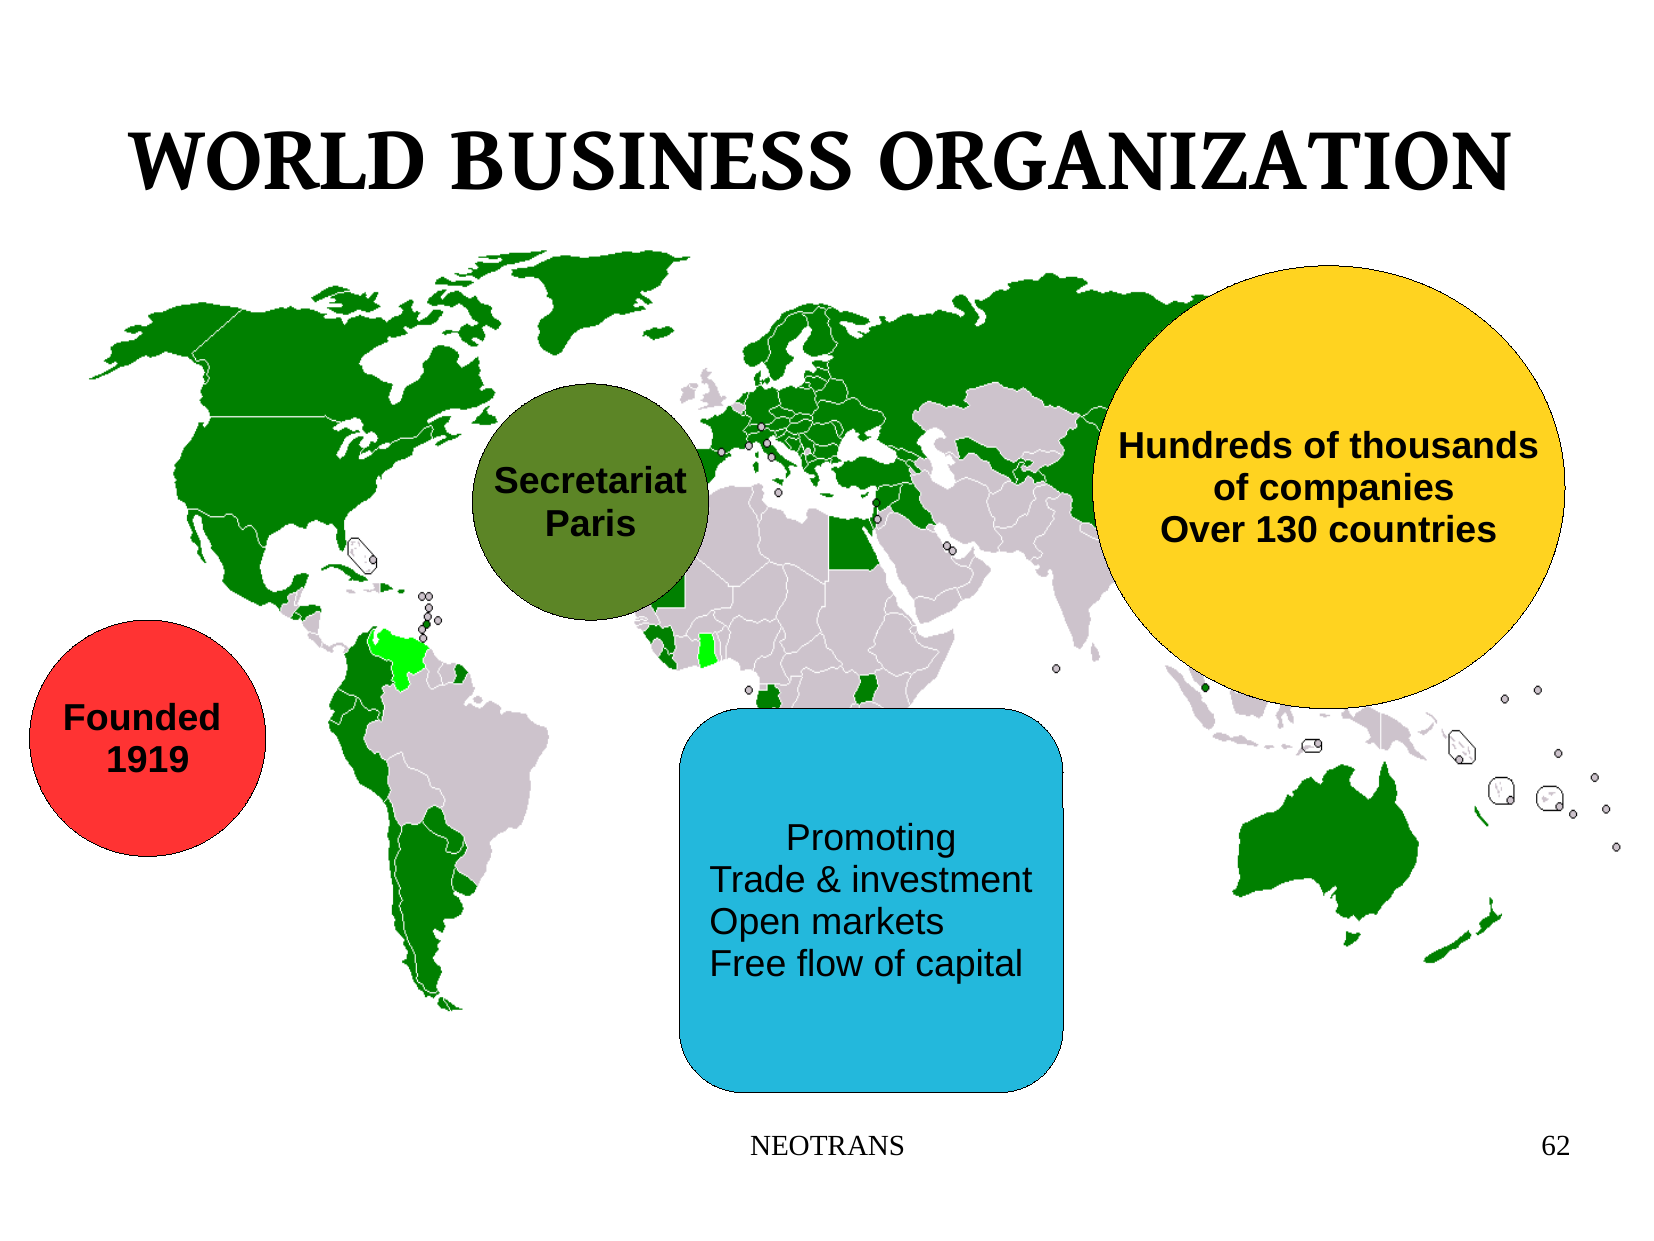

# WORLD BUSINESS ORGANIZATION
Hundreds of thousands
 of companies
Over 130 countries
Secretariat
Paris
Founded
1919
Promoting
Trade & investment
Open markets
Free flow of capital
NEOTRANS
62